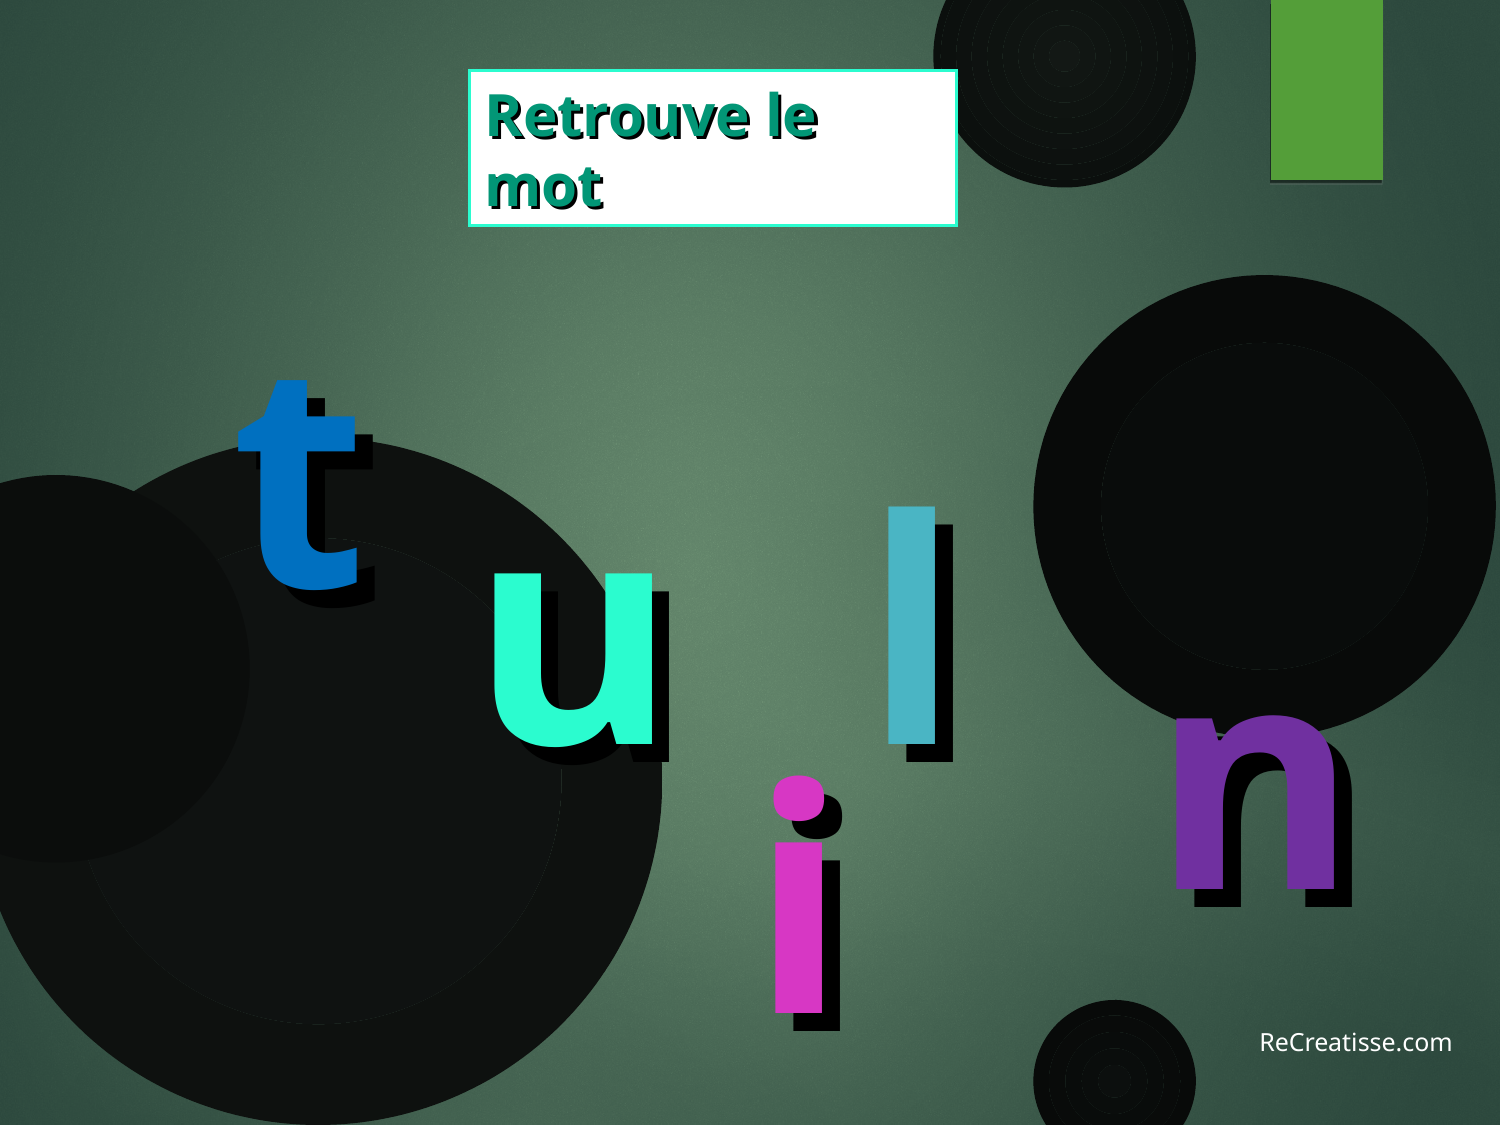

Retrouve le mot
t
u
l
n
i
ReCreatisse.com